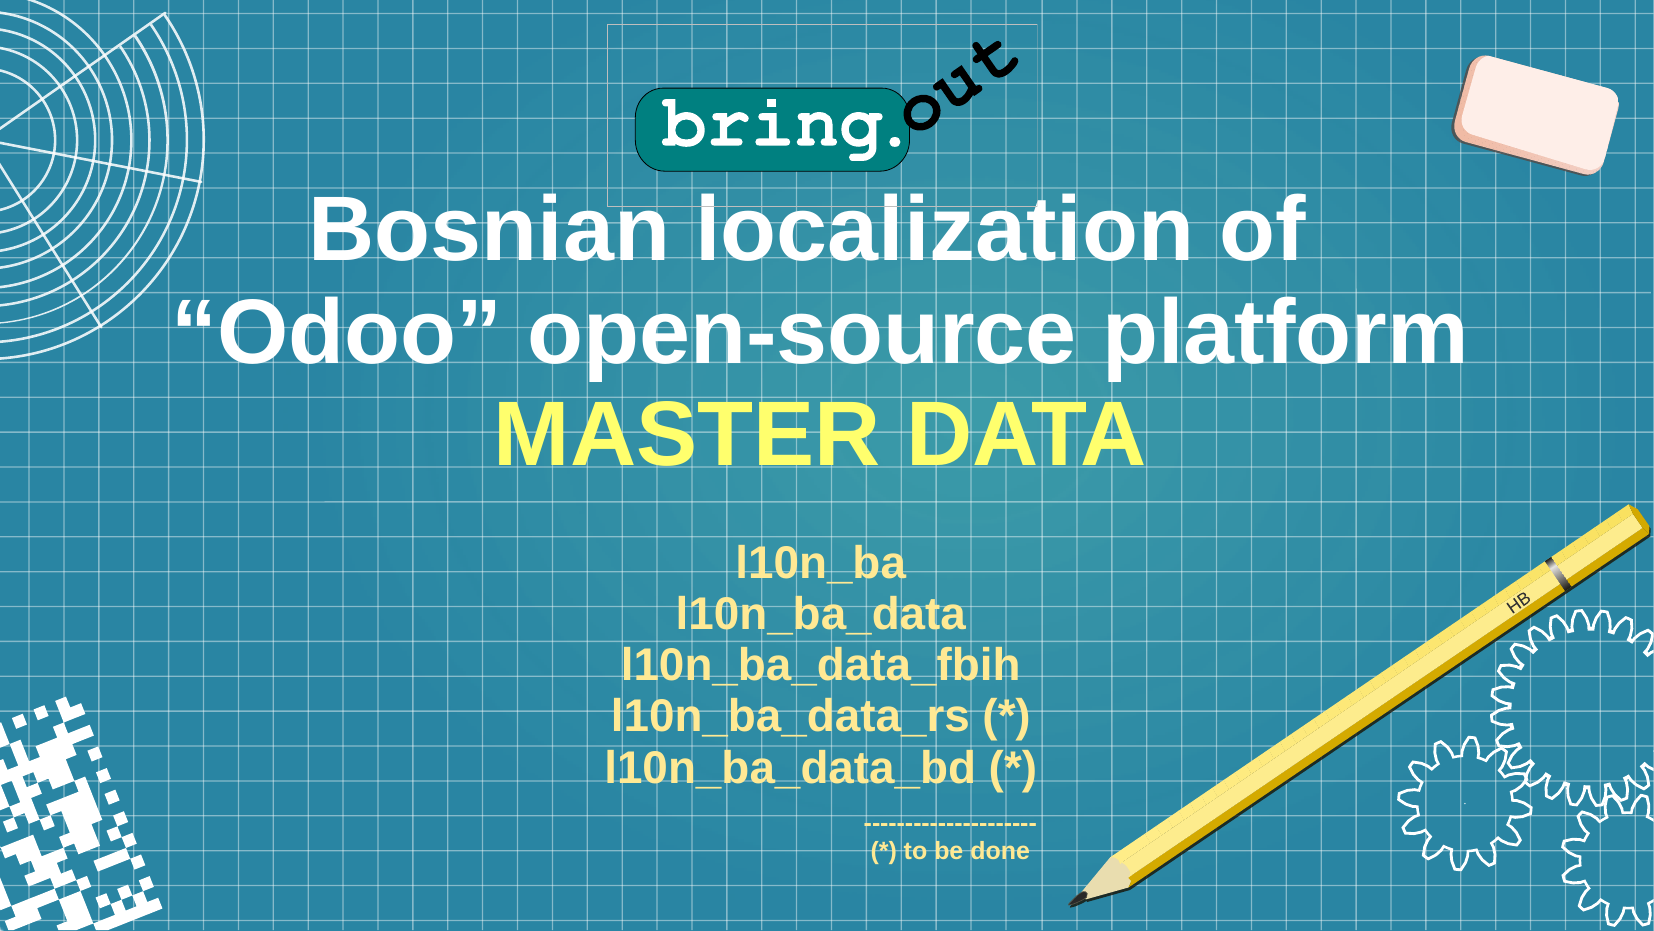

# Bosnian localization of “Odoo” open-source platform MASTER DATA l10n_ba l10n_ba_data l10n_ba_data_fbih l10n_ba_data_rs (*) l10n_ba_data_bd (*)
---------------------
(*) to be done